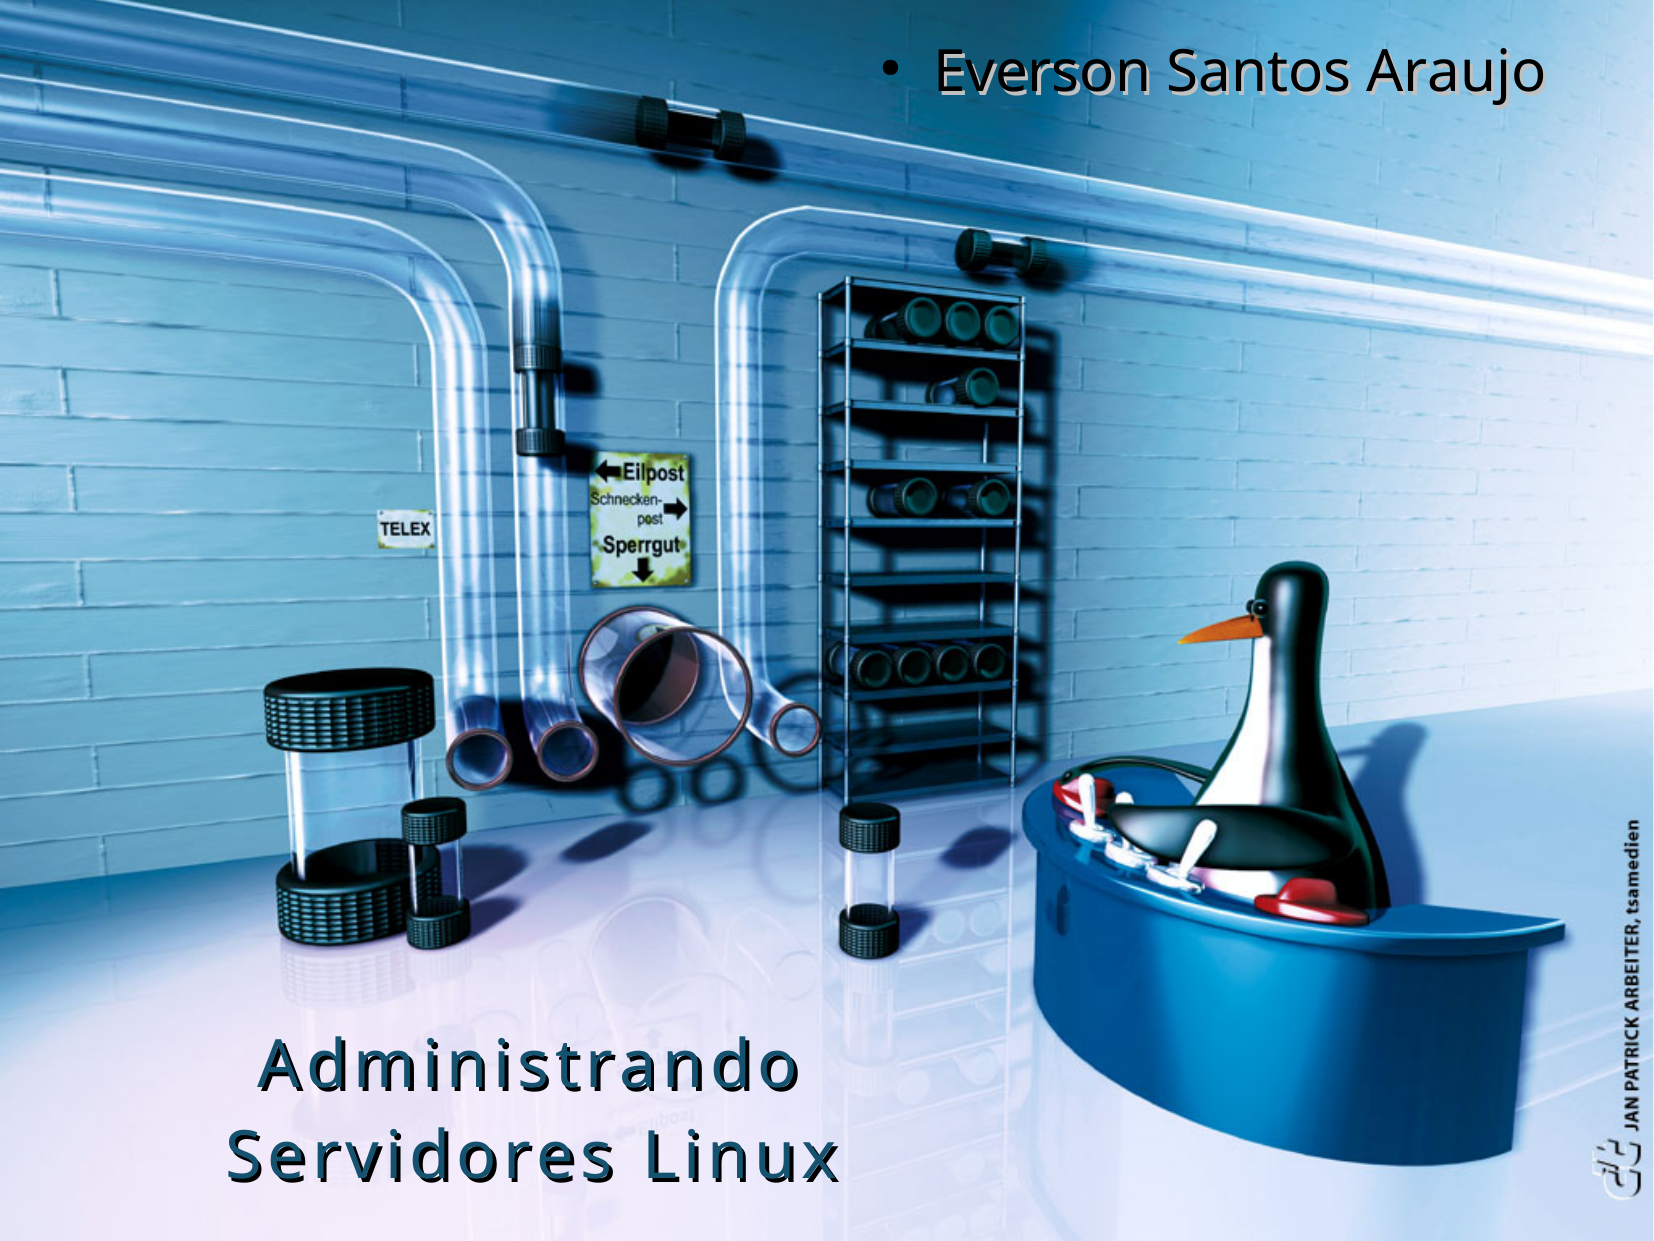

Everson Santos Araujo
# Administrando Servidores Linux